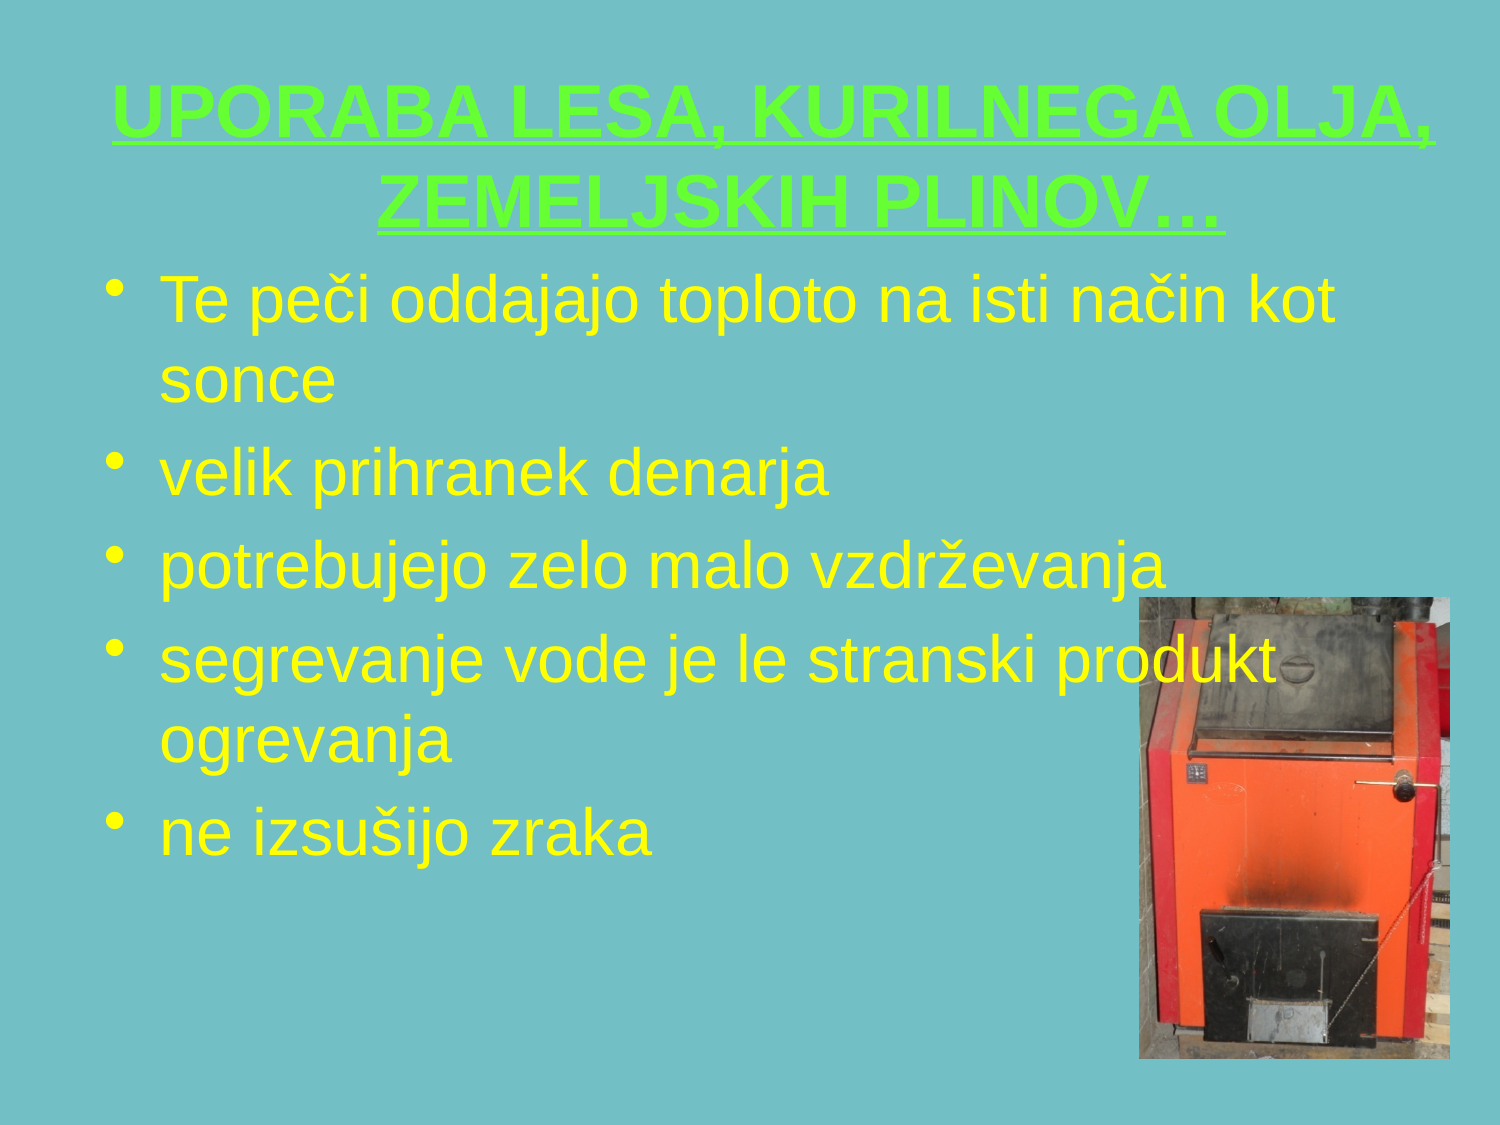

# UPORABA LESA, KURILNEGA OLJA, ZEMELJSKIH PLINOV…
Te peči oddajajo toploto na isti način kot sonce
velik prihranek denarja
potrebujejo zelo malo vzdrževanja
segrevanje vode je le stranski produkt ogrevanja
ne izsušijo zraka